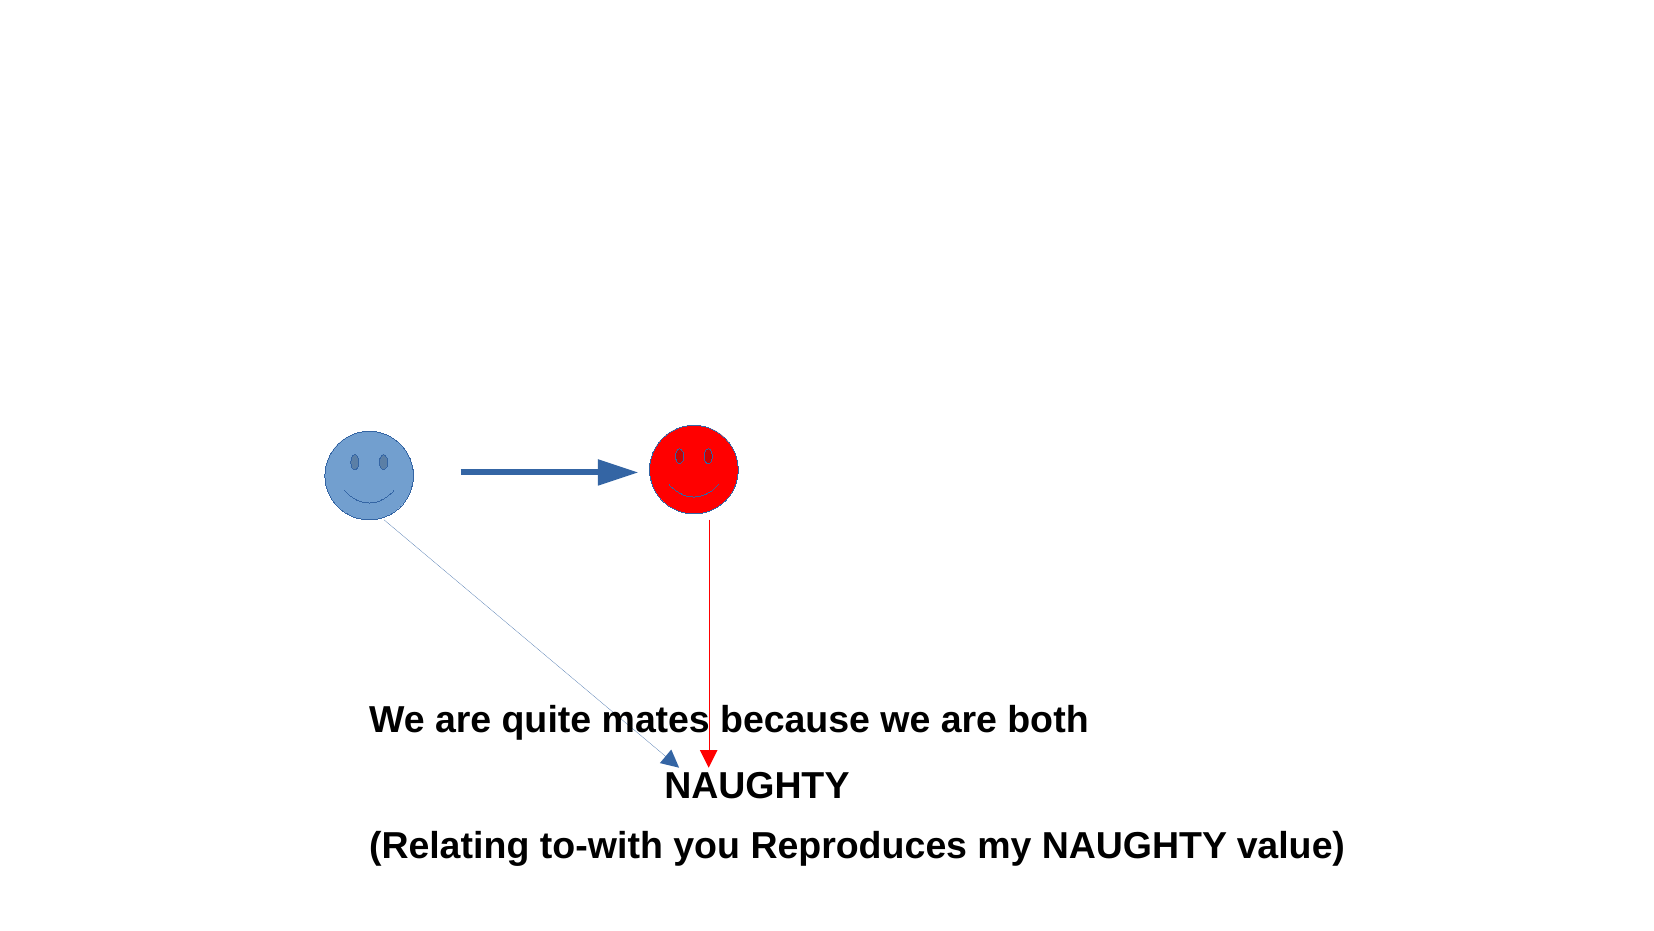

We are quite mates because we are both
(Relating to-with you Reproduces my NAUGHTY value)
NAUGHTY